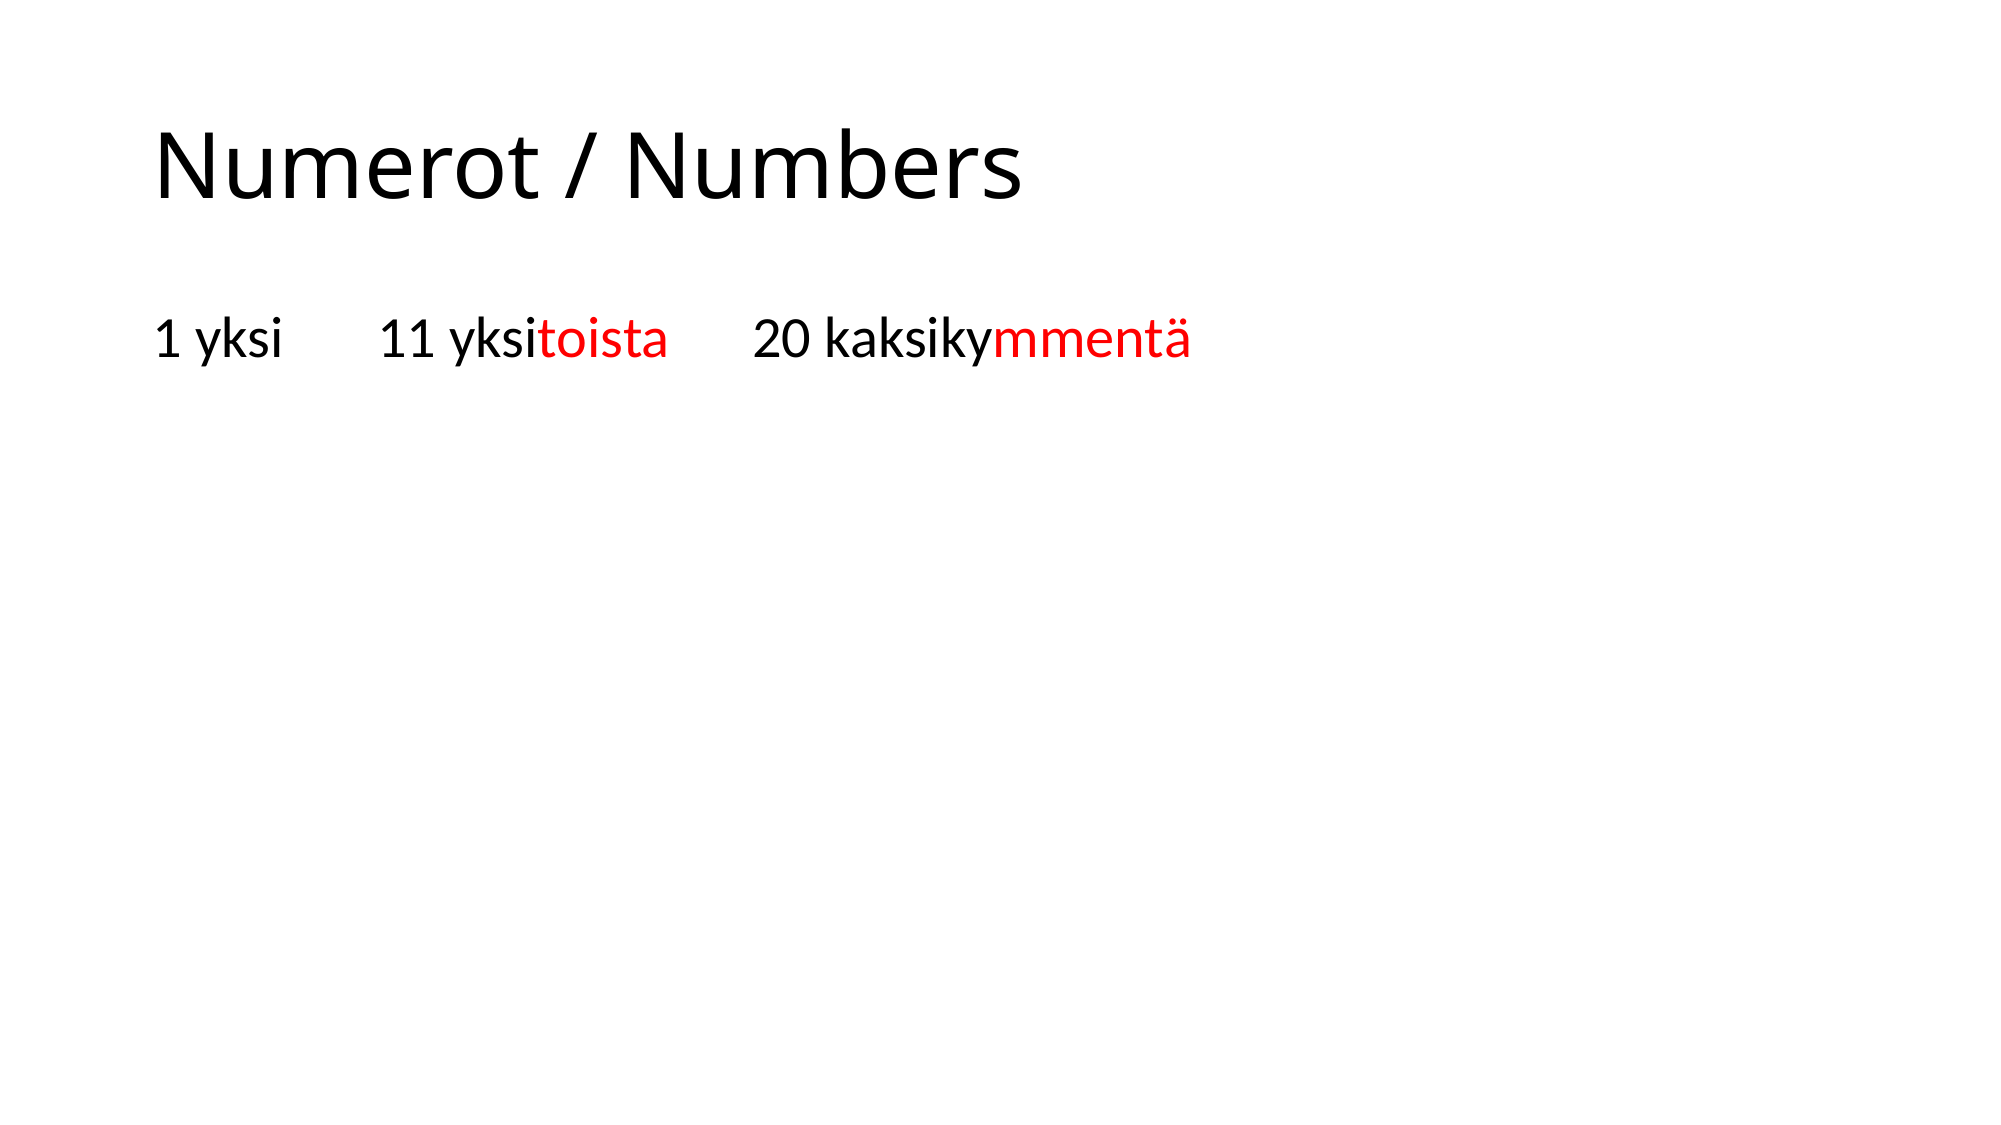

# Numerot / Numbers
1 yksi		11 yksitoista		20 kaksikymmentä